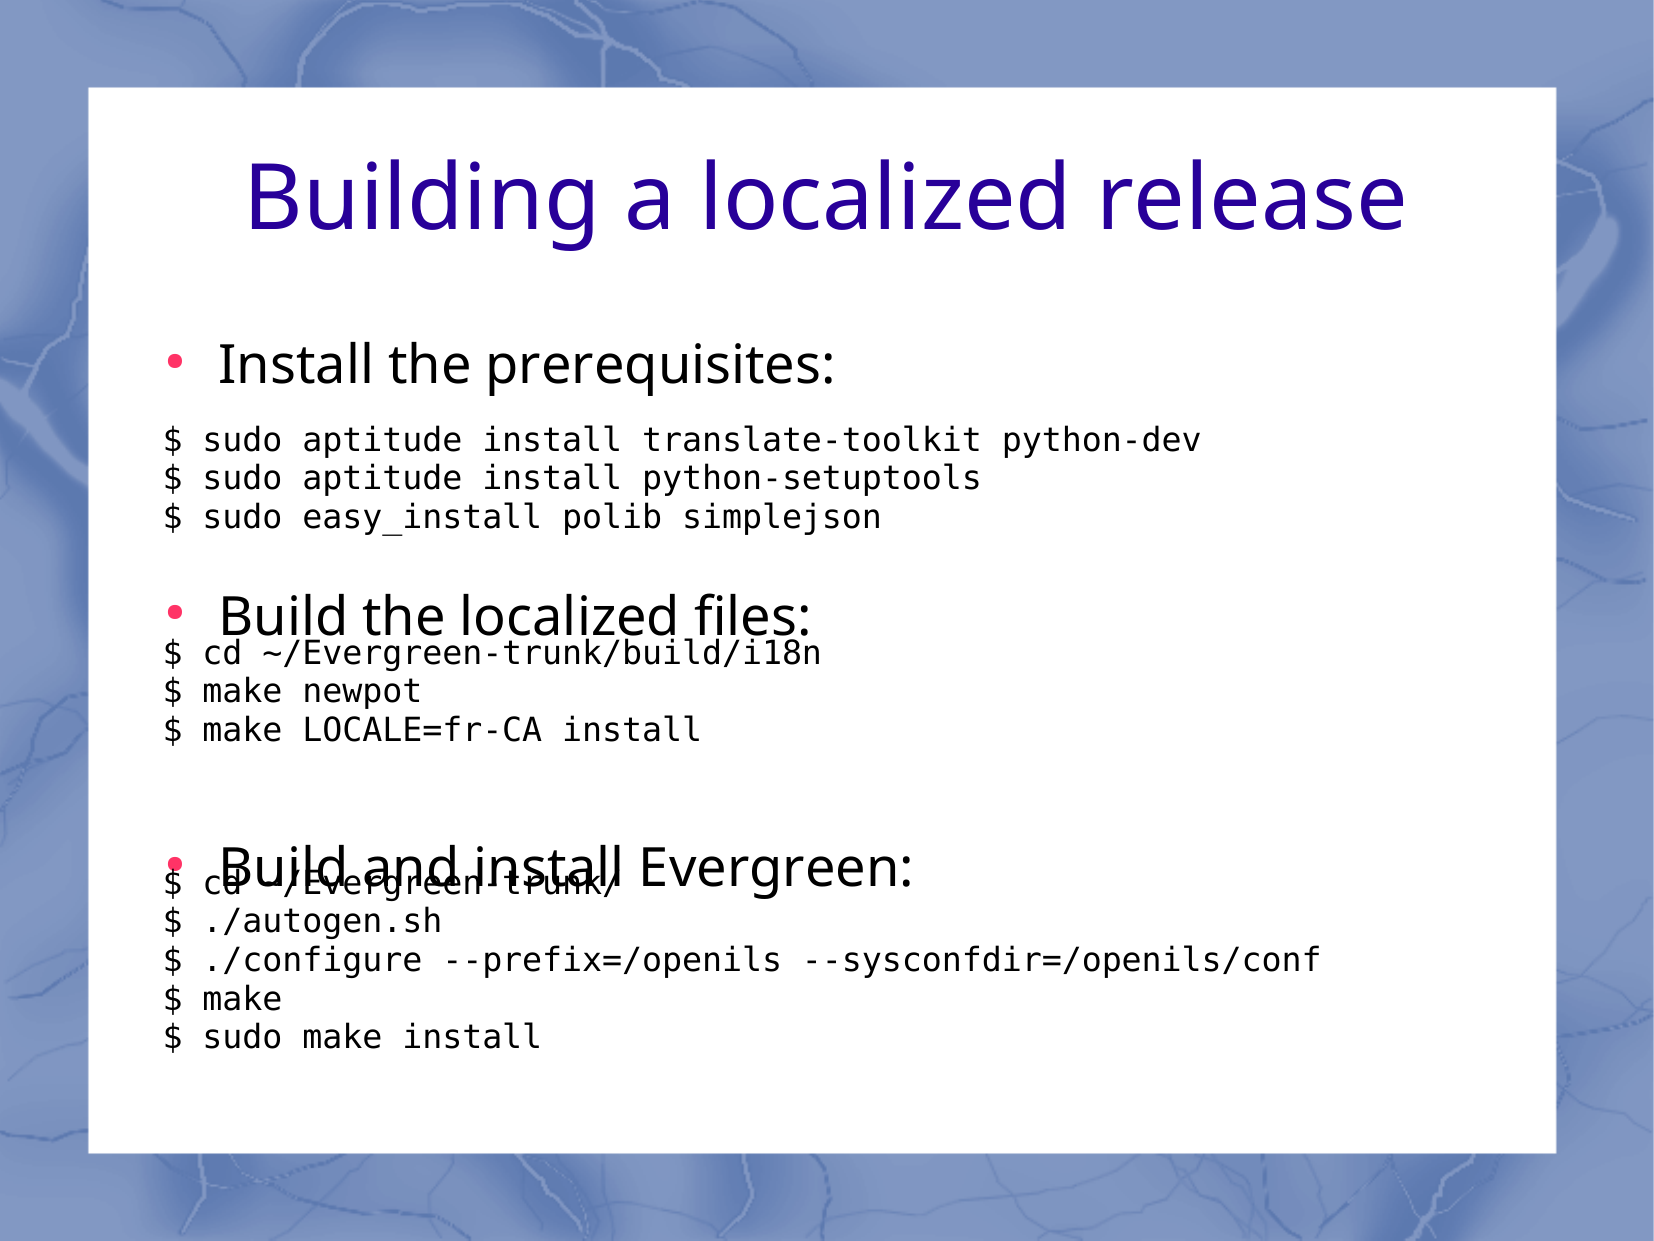

# Building a localized release
Install the prerequisites:
Build the localized files:
Build and install Evergreen:
$ sudo aptitude install translate-toolkit python-dev
$ sudo aptitude install python-setuptools
$ sudo easy_install polib simplejson
$ cd ~/Evergreen-trunk/build/i18n
$ make newpot
$ make LOCALE=fr-CA install
$ cd ~/Evergreen-trunk/
$ ./autogen.sh
$ ./configure --prefix=/openils --sysconfdir=/openils/conf
$ make
$ sudo make install